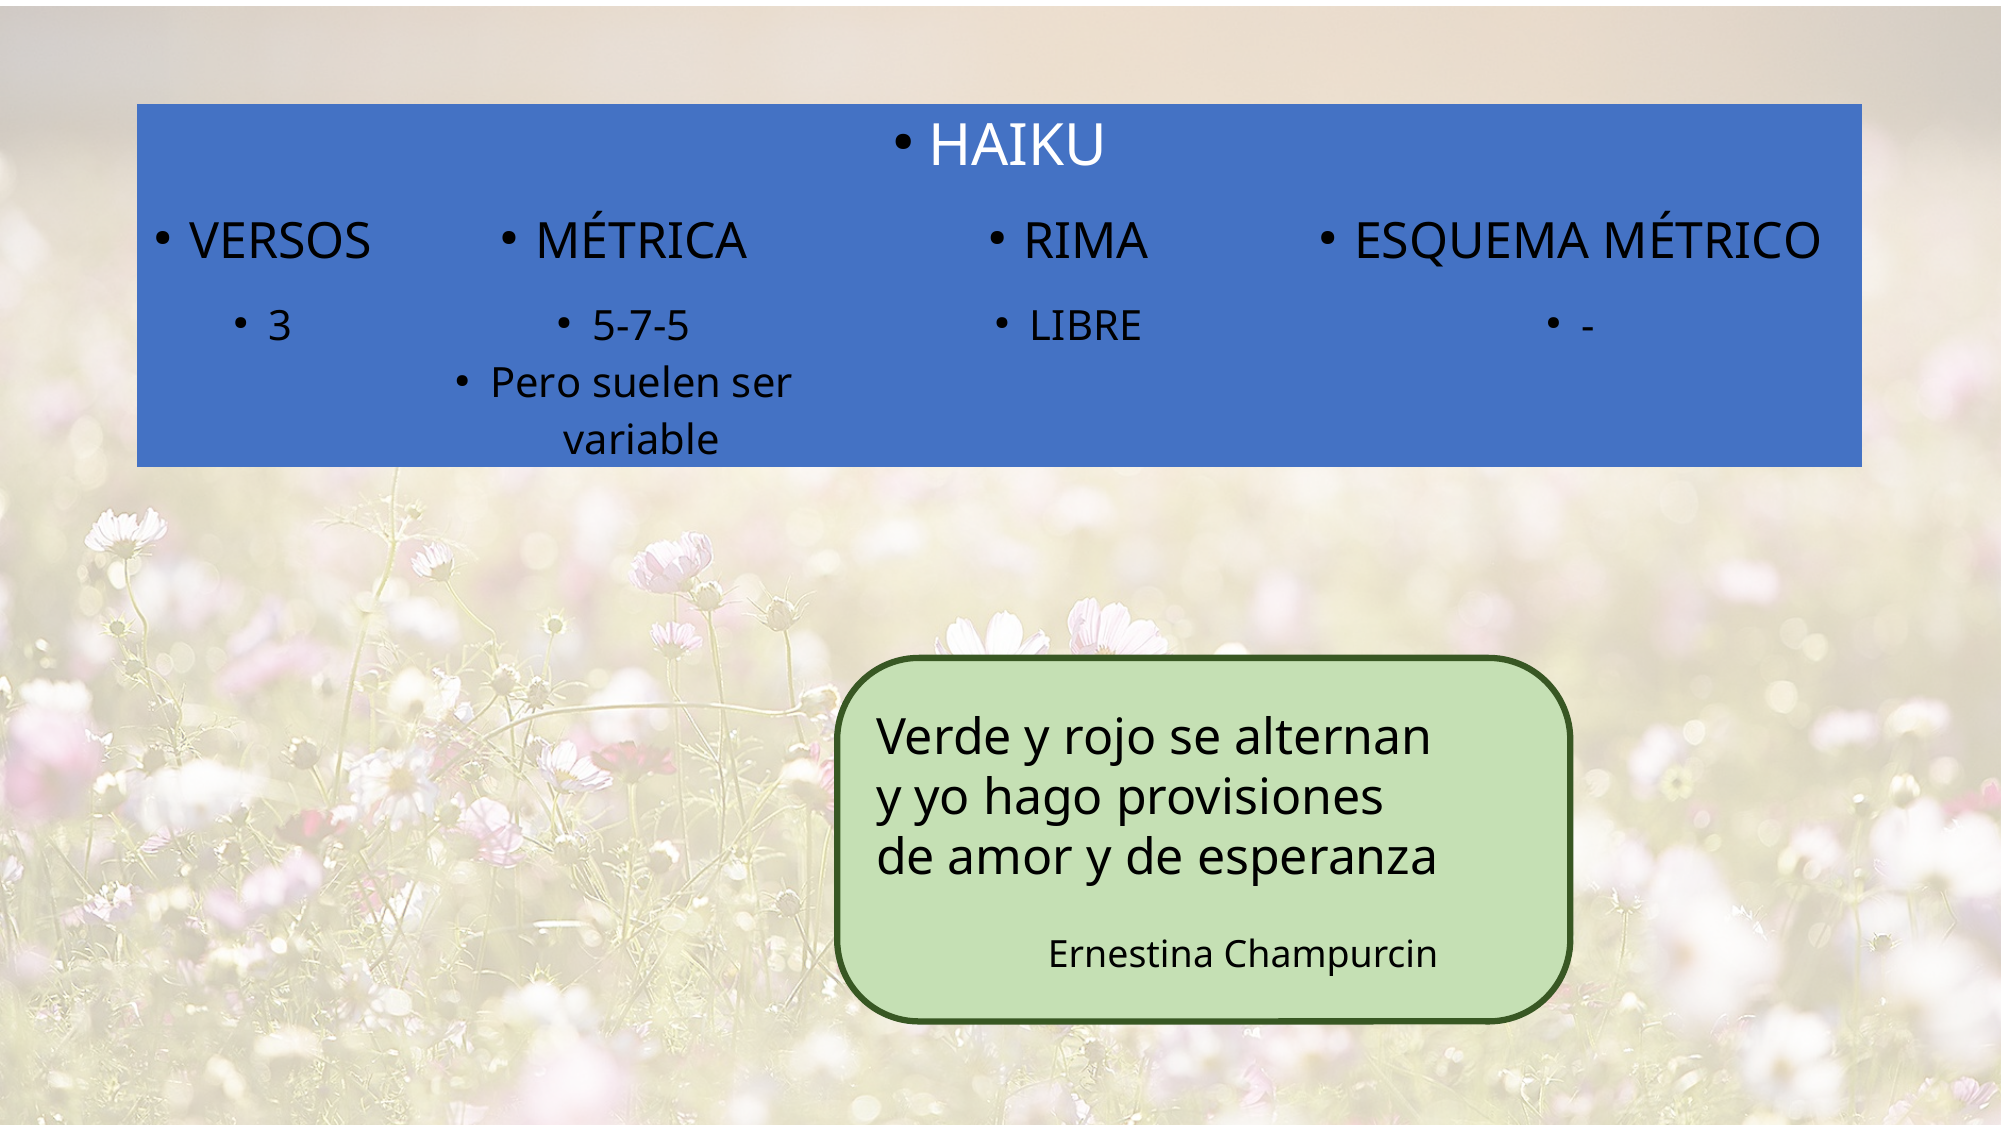

| HAIKU | | | |
| --- | --- | --- | --- |
| VERSOS | MÉTRICA | RIMA | ESQUEMA MÉTRICO |
| 3 | 5-7-5 Pero suelen ser variable | LIBRE | - |
Verde y rojo se alternan
y yo hago provisiones
de amor y de esperanza
Ernestina Champurcin